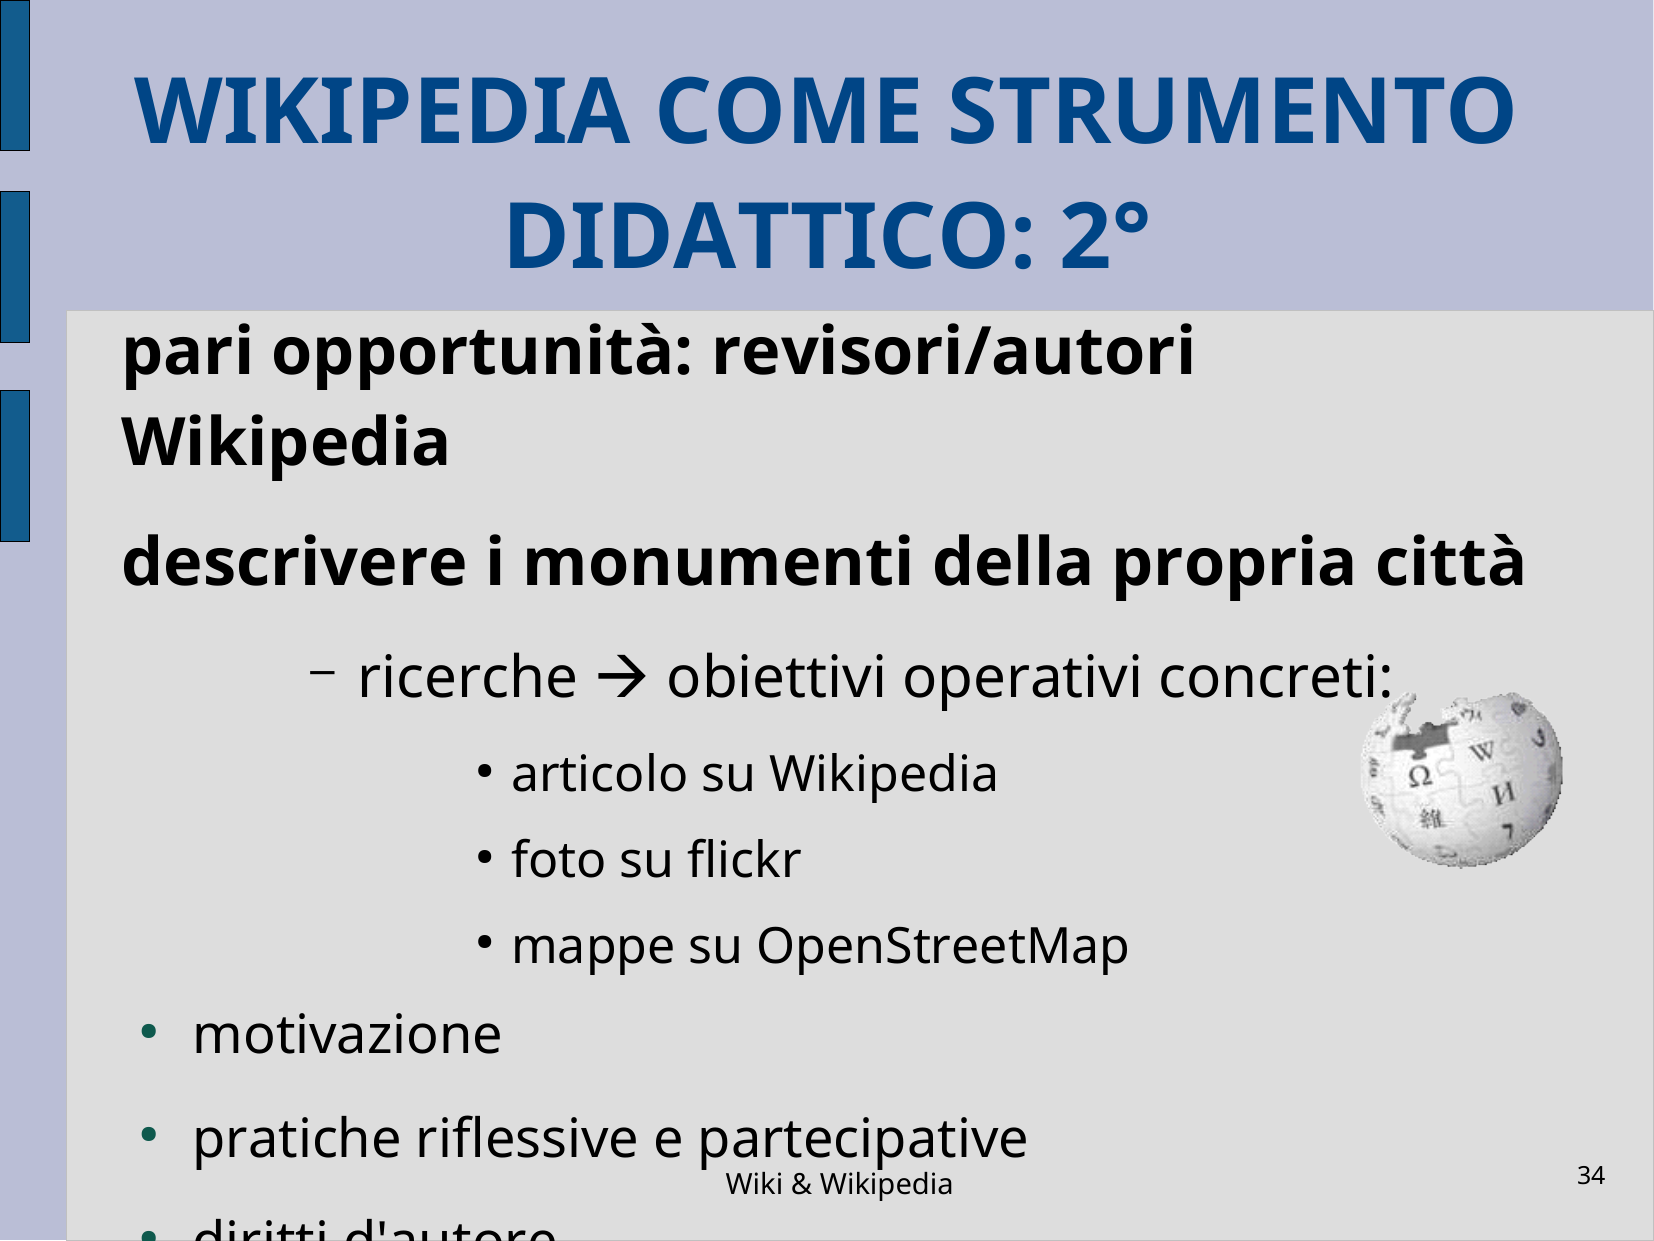

# WIKIPEDIA COME STRUMENTO DIDATTICO: 2°
pari opportunità: revisori/autori Wikipedia
descrivere i monumenti della propria città
ricerche  obiettivi operativi concreti:
articolo su Wikipedia
foto su flickr
mappe su OpenStreetMap
motivazione
pratiche riflessive e partecipative
diritti d'autore
Wiki & Wikipedia